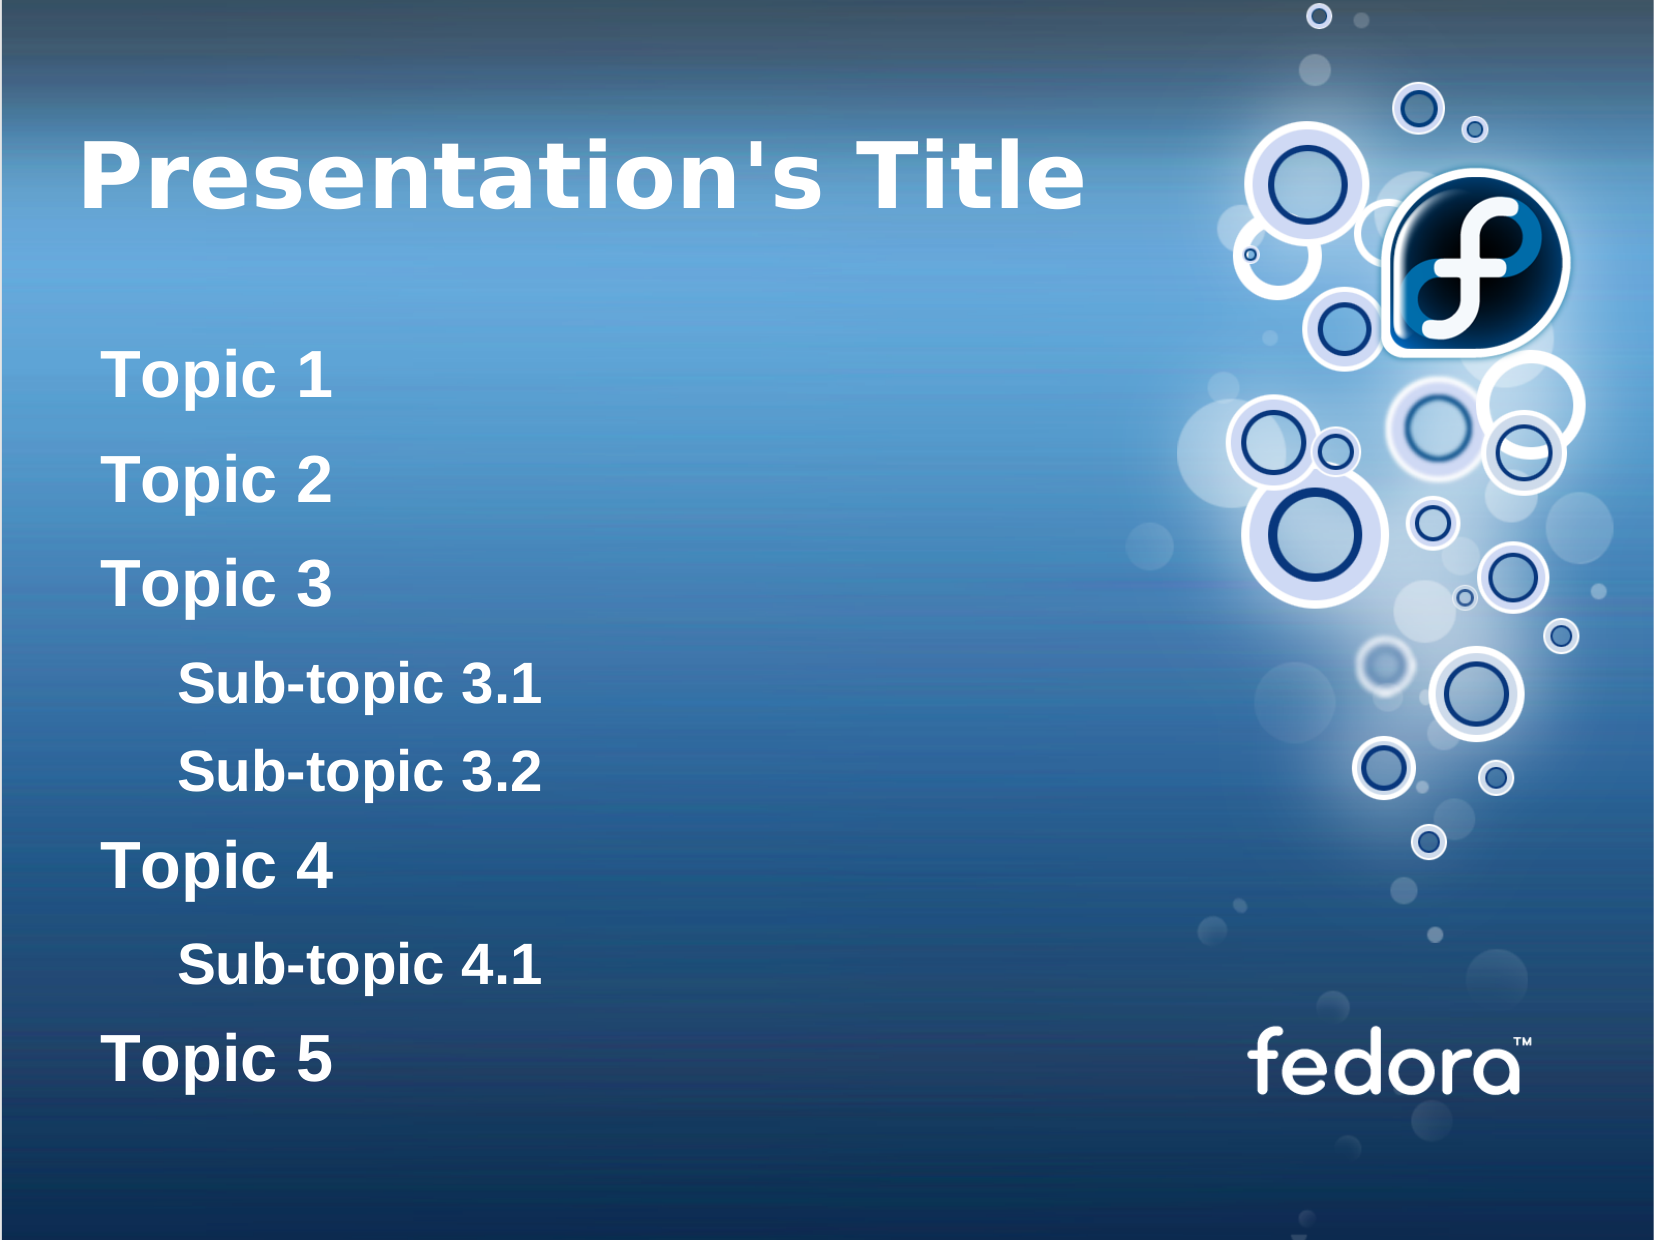

# Presentation's Title
Topic 1
Topic 2
Topic 3
Sub-topic 3.1
Sub-topic 3.2
Topic 4
Sub-topic 4.1
Topic 5